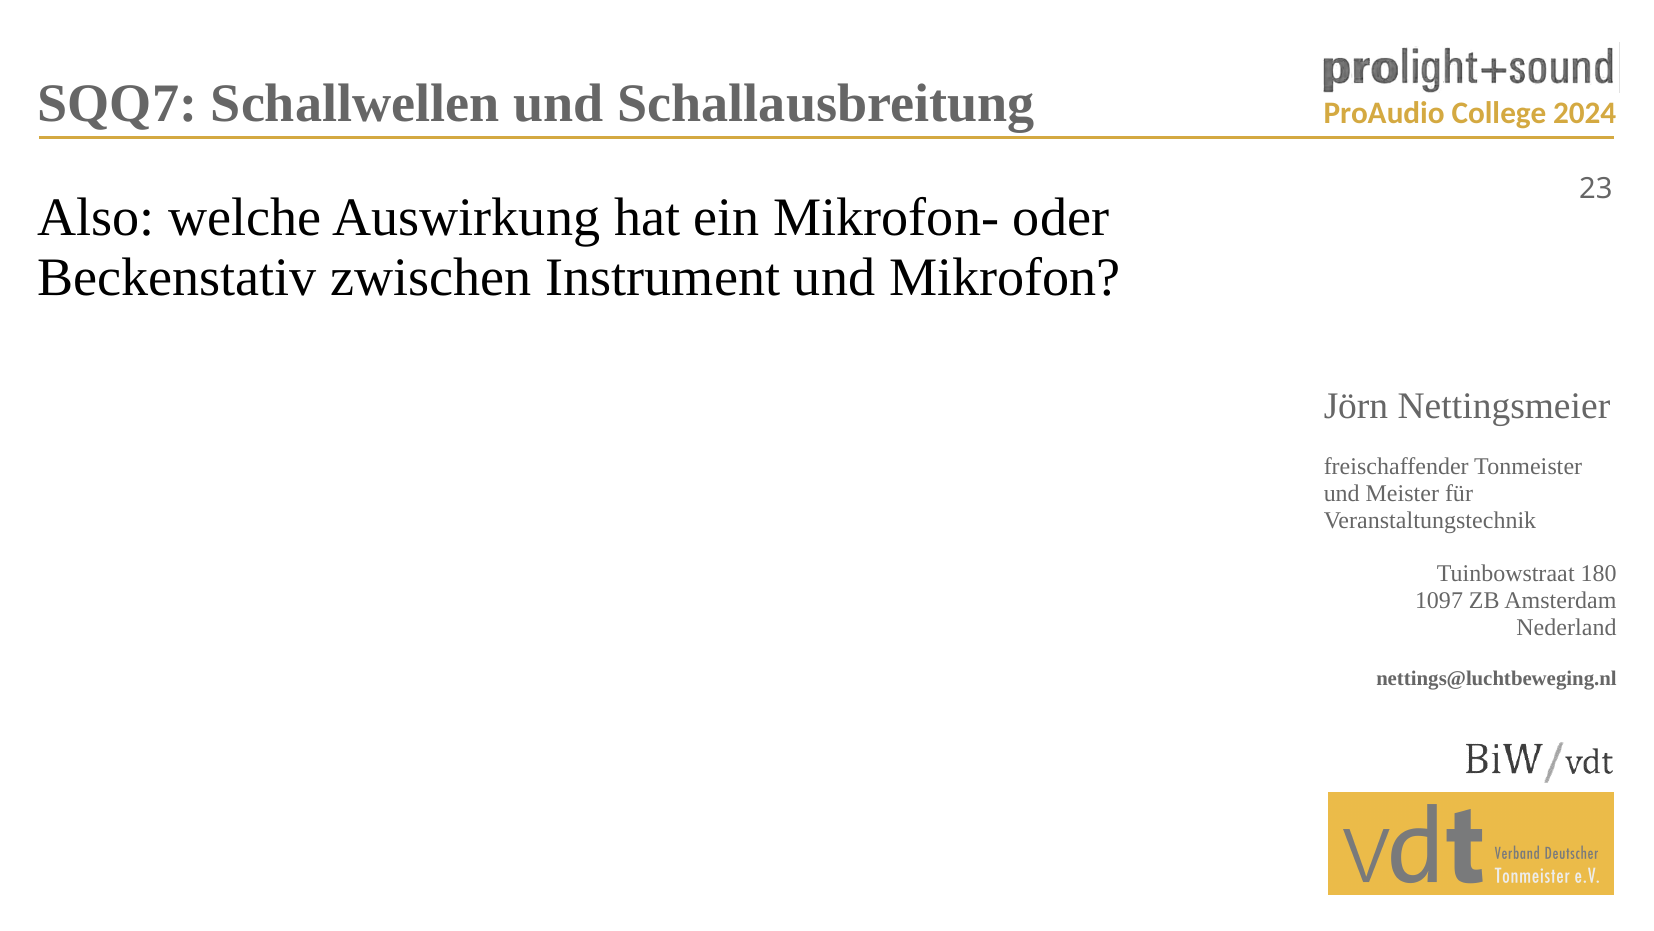

# SQQ7: Schallwellen und Schallausbreitung
23
Also: welche Auswirkung hat ein Mikrofon- oder Beckenstativ zwischen Instrument und Mikrofon?